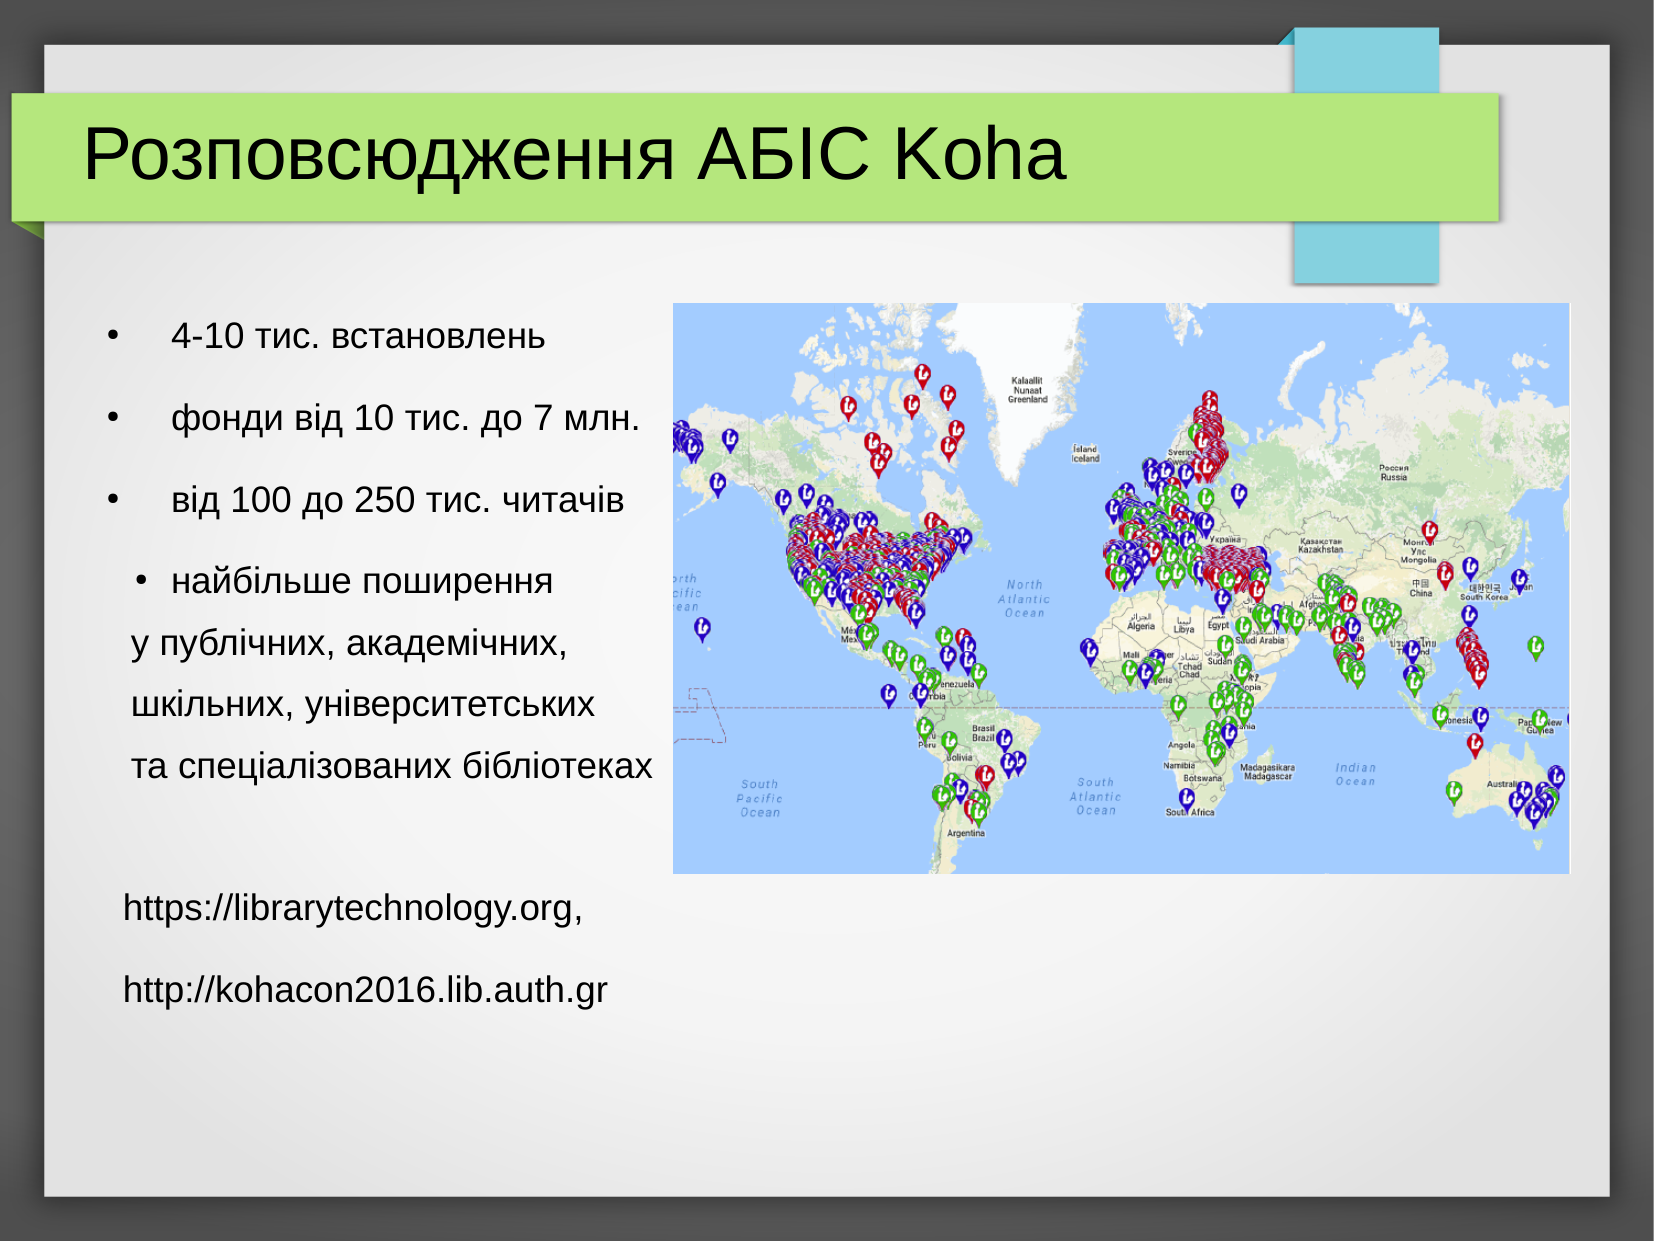

# Розповсюдження АБІС Koha
4-10 тис. встановлень
фонди від 10 тис. до 7 млн.
від 100 до 250 тис. читачів
найбільше поширення
у публічних, академічних,
шкільних, університетських
та спеціалізованих бібліотеках
https://librarytechnology.org,
http://kohacon2016.lib.auth.gr